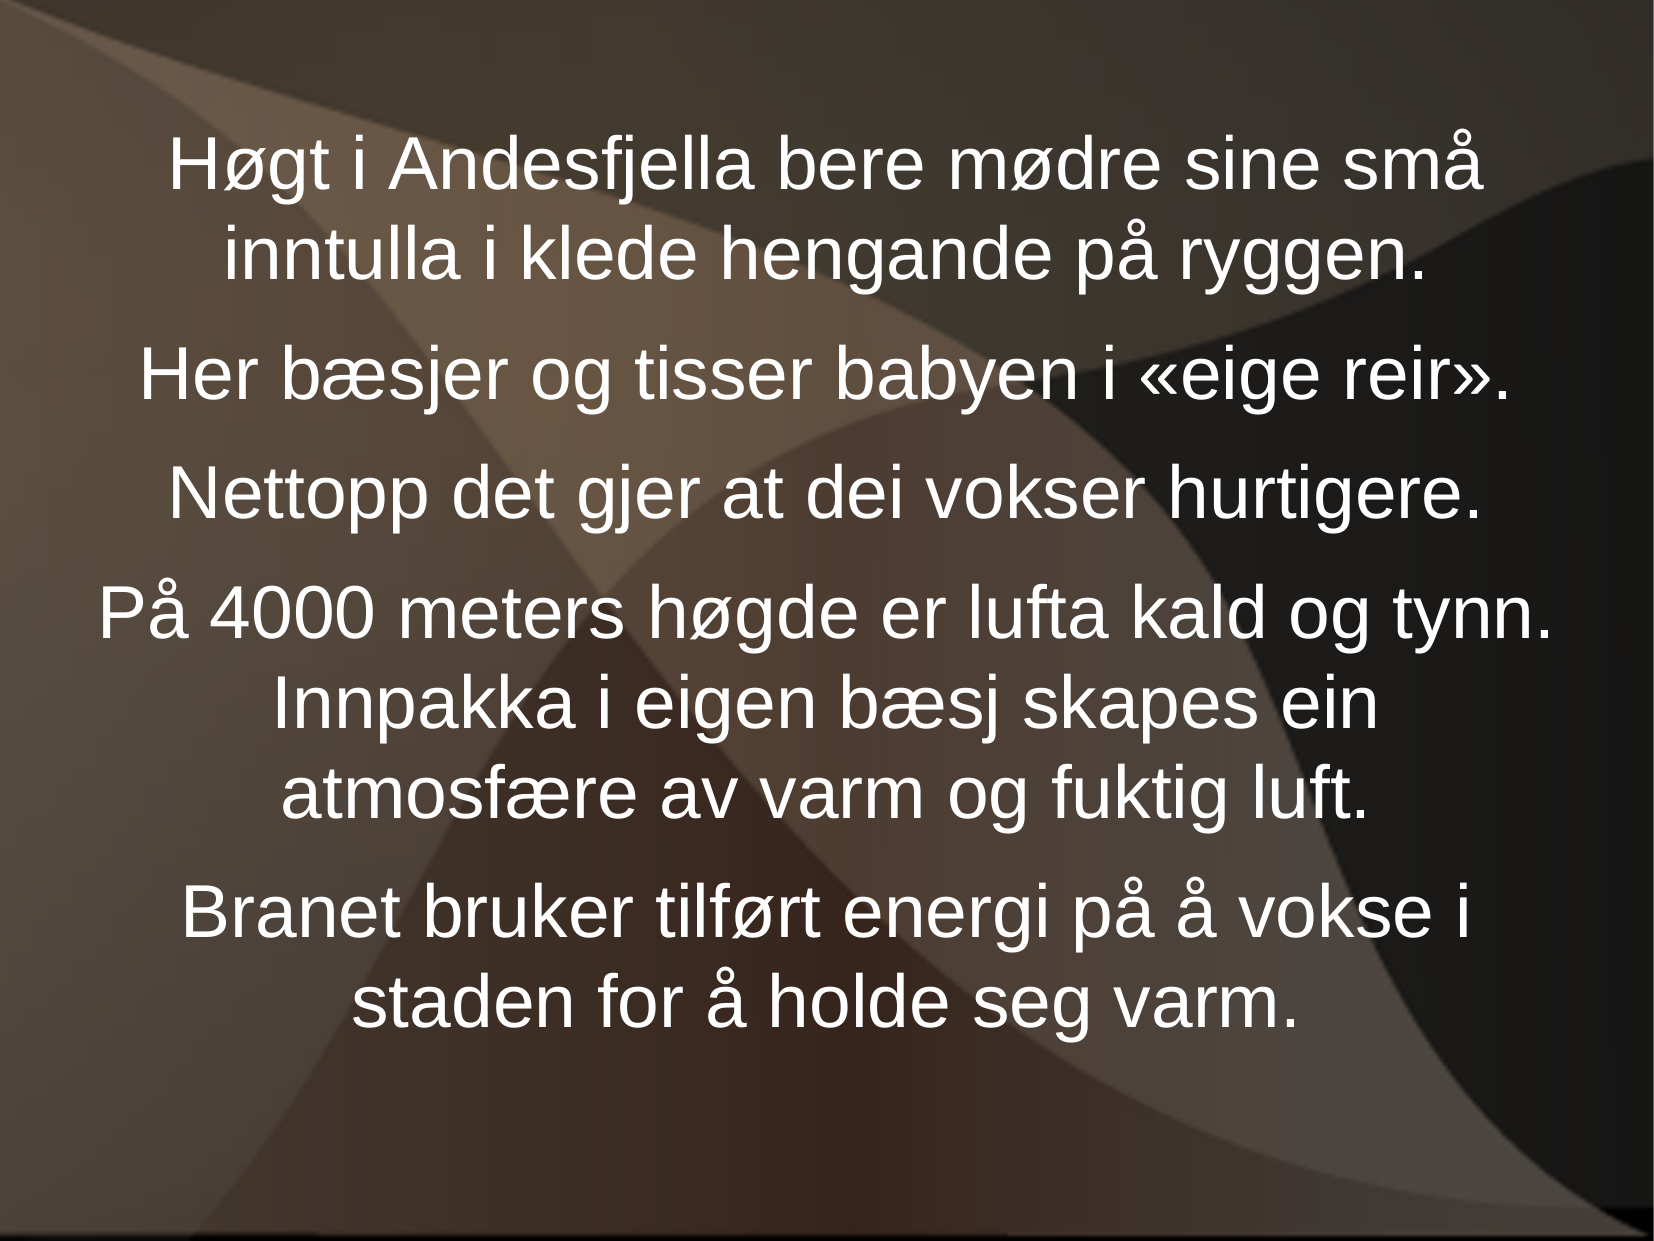

# Høgt i Andesfjella bere mødre sine små inntulla i klede hengande på ryggen.
Her bæsjer og tisser babyen i «eige reir».
Nettopp det gjer at dei vokser hurtigere.
På 4000 meters høgde er lufta kald og tynn. Innpakka i eigen bæsj skapes ein atmosfære av varm og fuktig luft.
Branet bruker tilført energi på å vokse i staden for å holde seg varm.